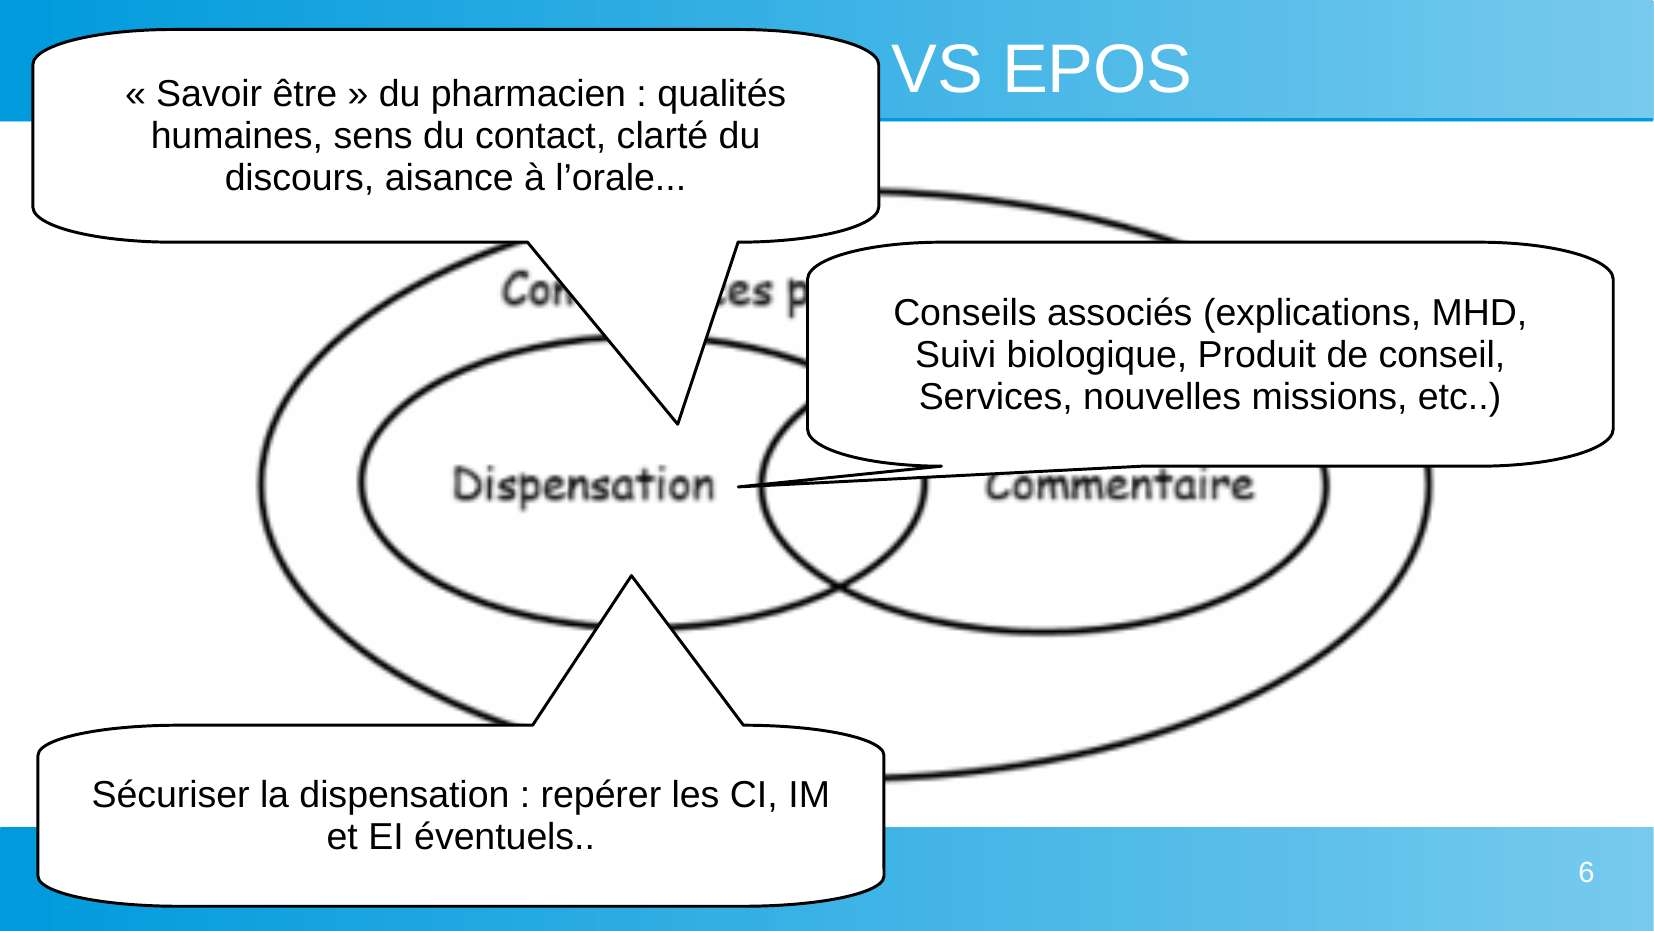

« Savoir être » du pharmacien : qualités humaines, sens du contact, clarté du discours, aisance à l’orale...
# Commentaire VS EPOS
Conseils associés (explications, MHD, Suivi biologique, Produit de conseil, Services, nouvelles missions, etc..)
Sécuriser la dispensation : repérer les CI, IM et EI éventuels..
6